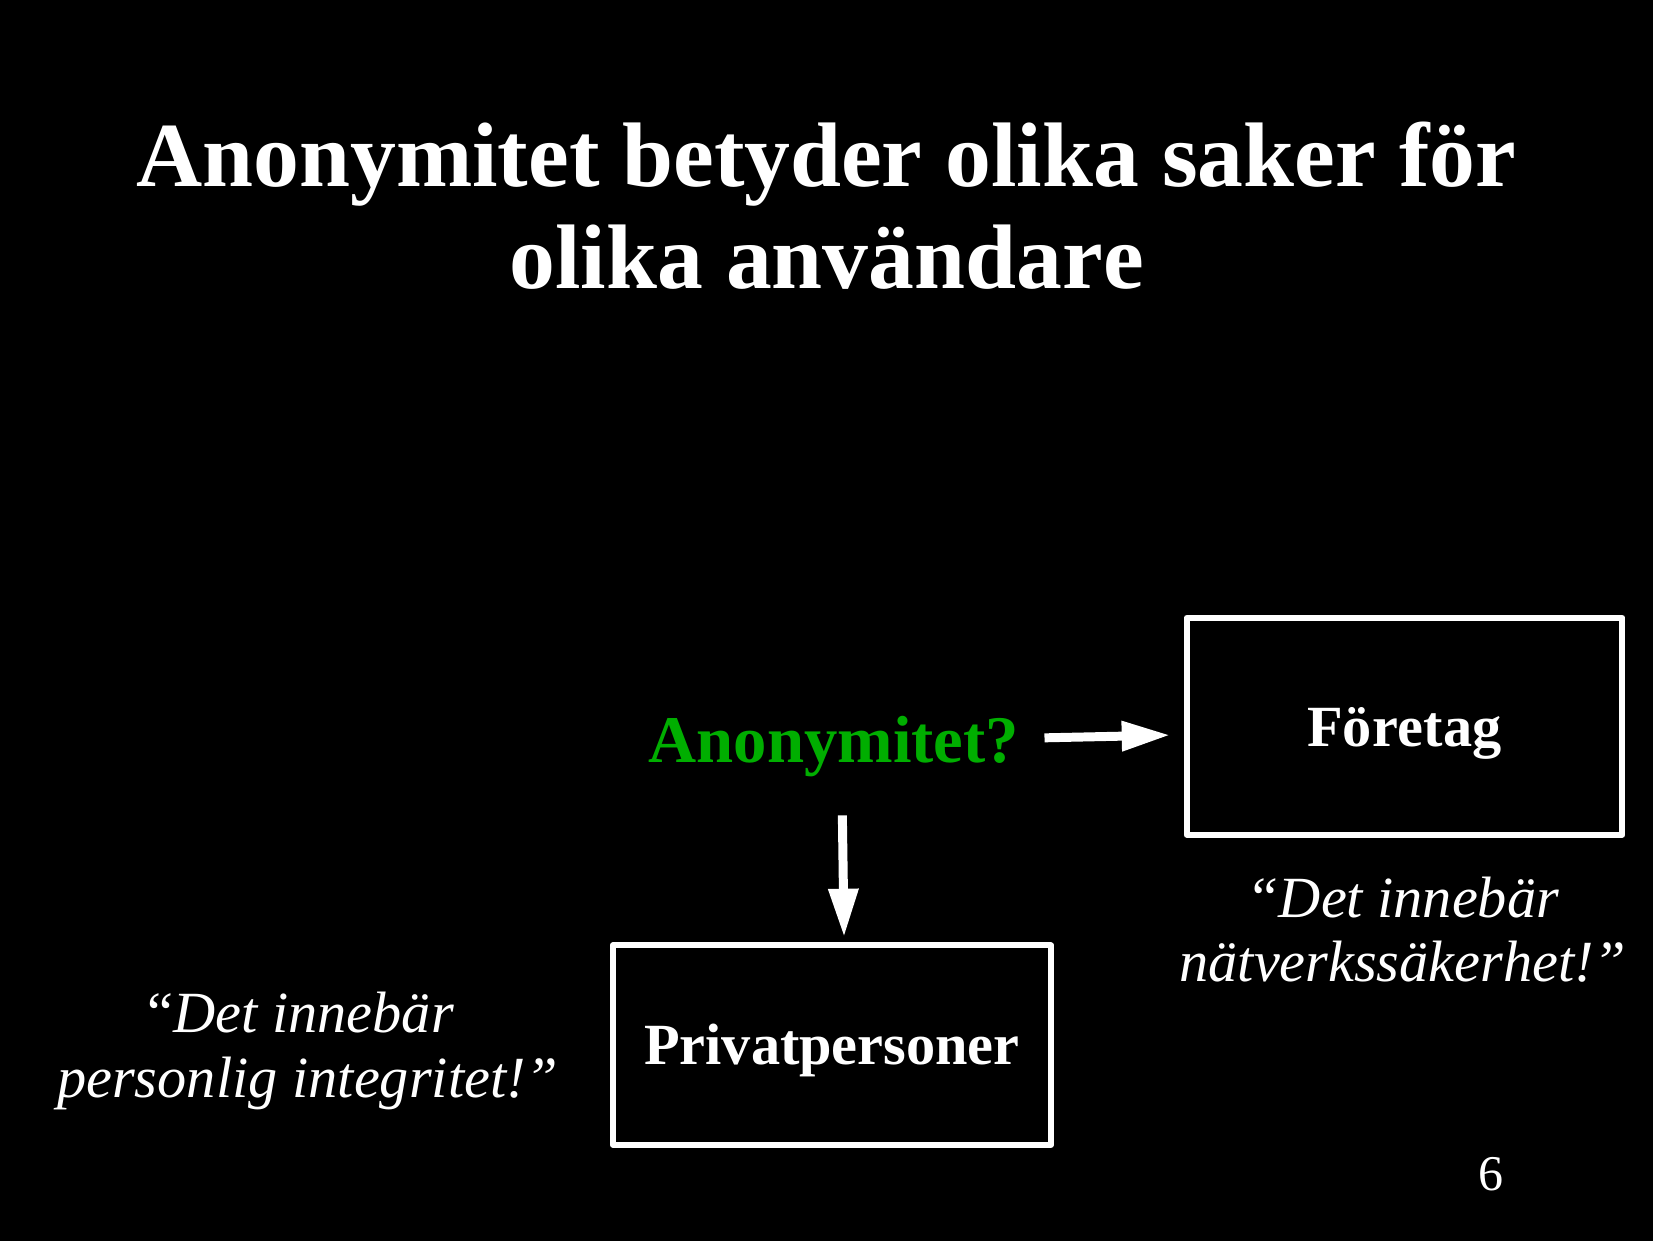

# Anonymitet betyder olika saker för olika användare
Företag
Anonymitet?
“Det innebär
nätverkssäkerhet!”
Privatpersoner
“Det innebär
personlig integritet!”